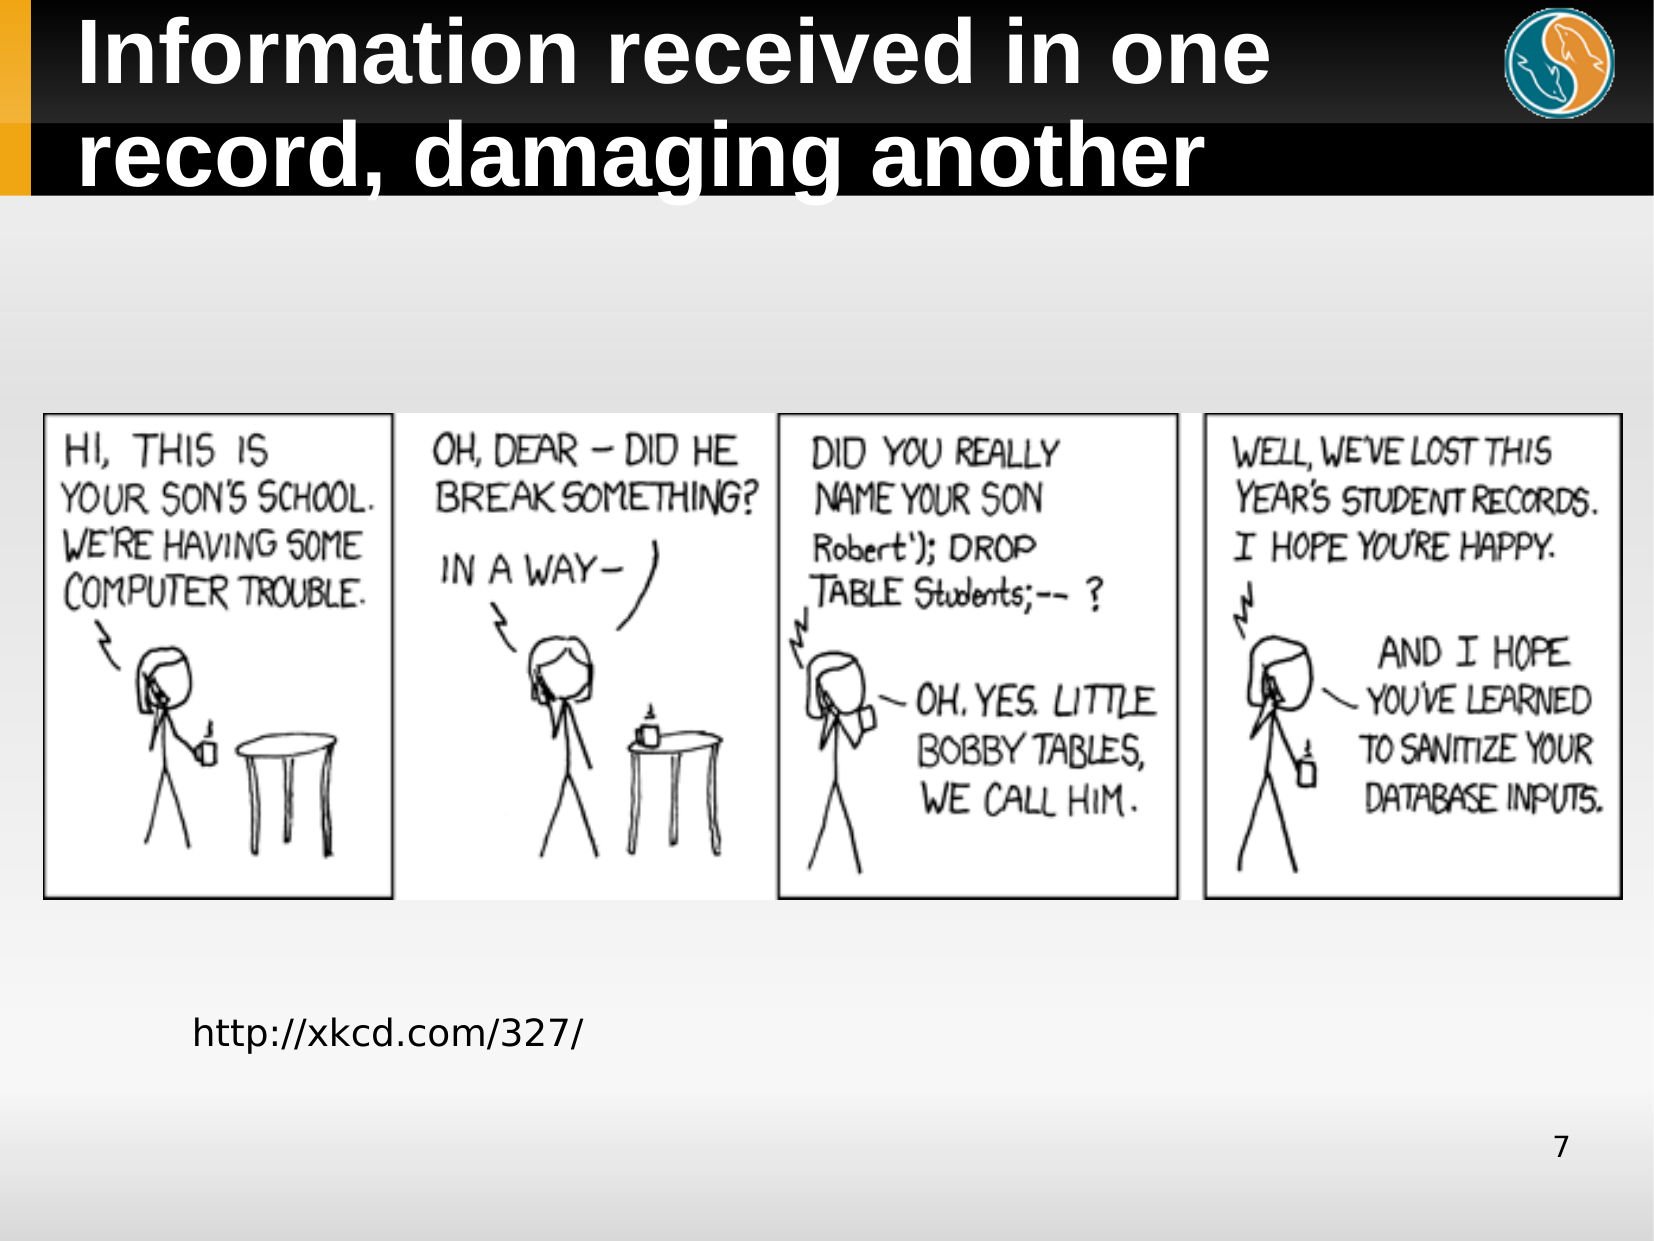

# Information received in one record, damaging another
http://xkcd.com/327/
7